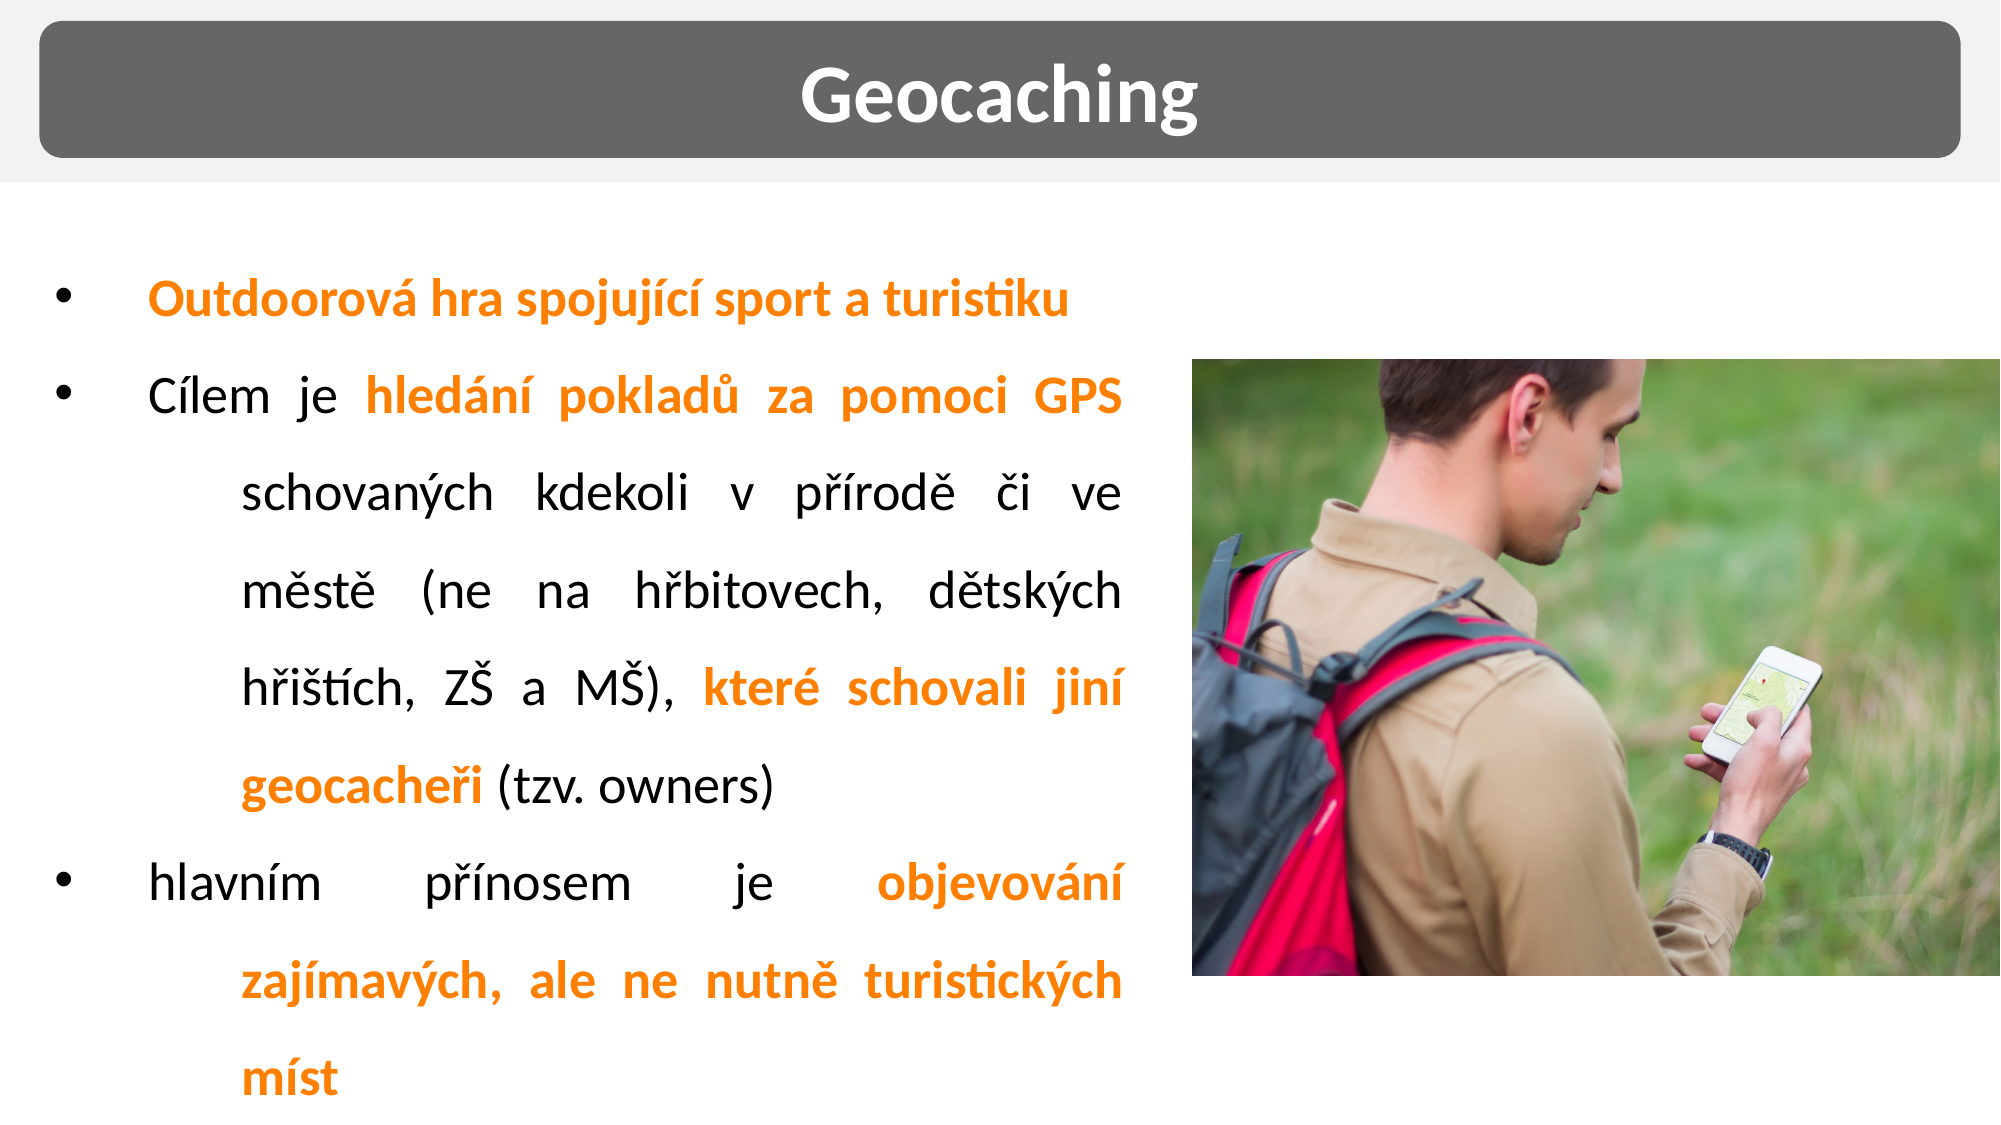

Geocaching
Outdoorová hra spojující sport a turistiku
Cílem je hledání pokladů za pomoci GPS schovaných kdekoli v přírodě či ve městě (ne na hřbitovech, dětských hřištích, ZŠ a MŠ), které schovali jiní geocacheři (tzv. owners)
hlavním přínosem je objevování zajímavých, ale ne nutně turistických míst
vznikl v roce 2000 v USA po odstranění odchylky, přidávané uměle do signálu GPS